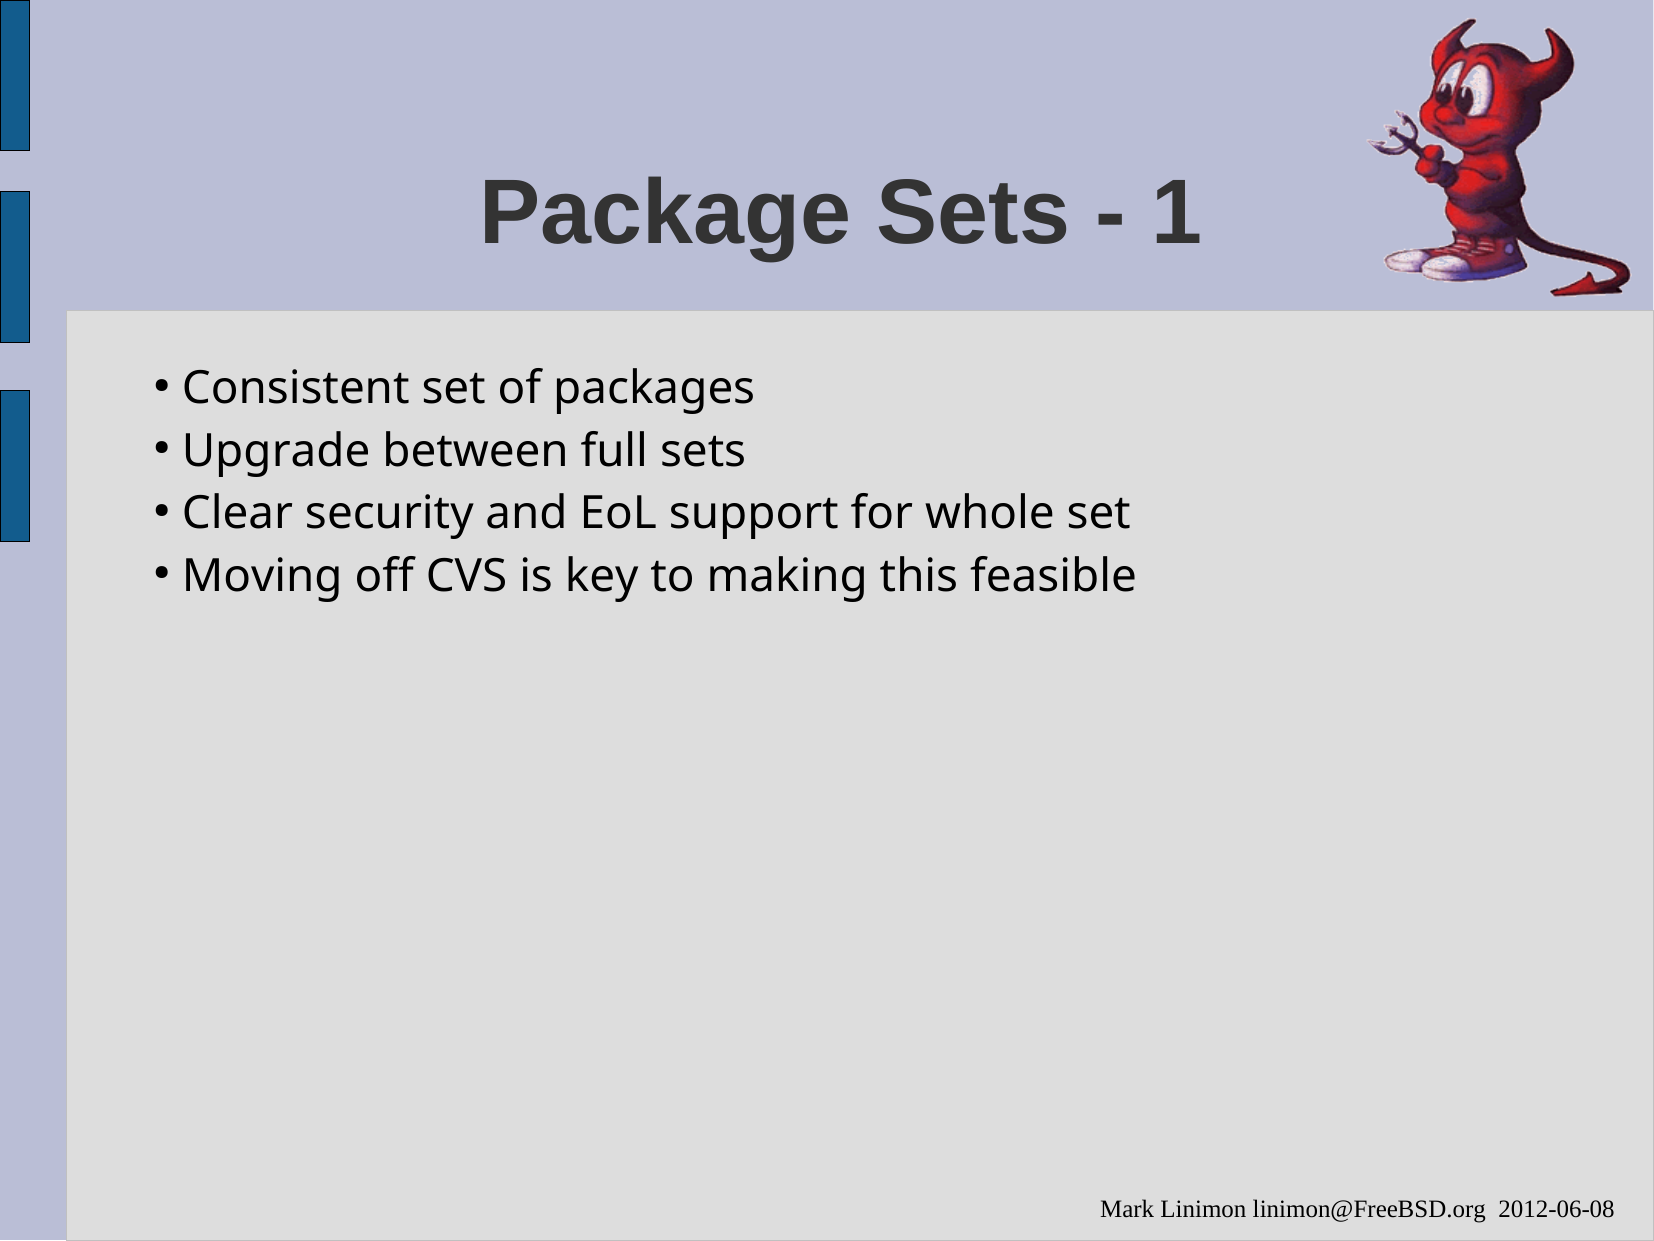

# Package Sets - 1
 Consistent set of packages
 Upgrade between full sets
 Clear security and EoL support for whole set
 Moving off CVS is key to making this feasible
Mark Linimon linimon@FreeBSD.org 2012-06-08